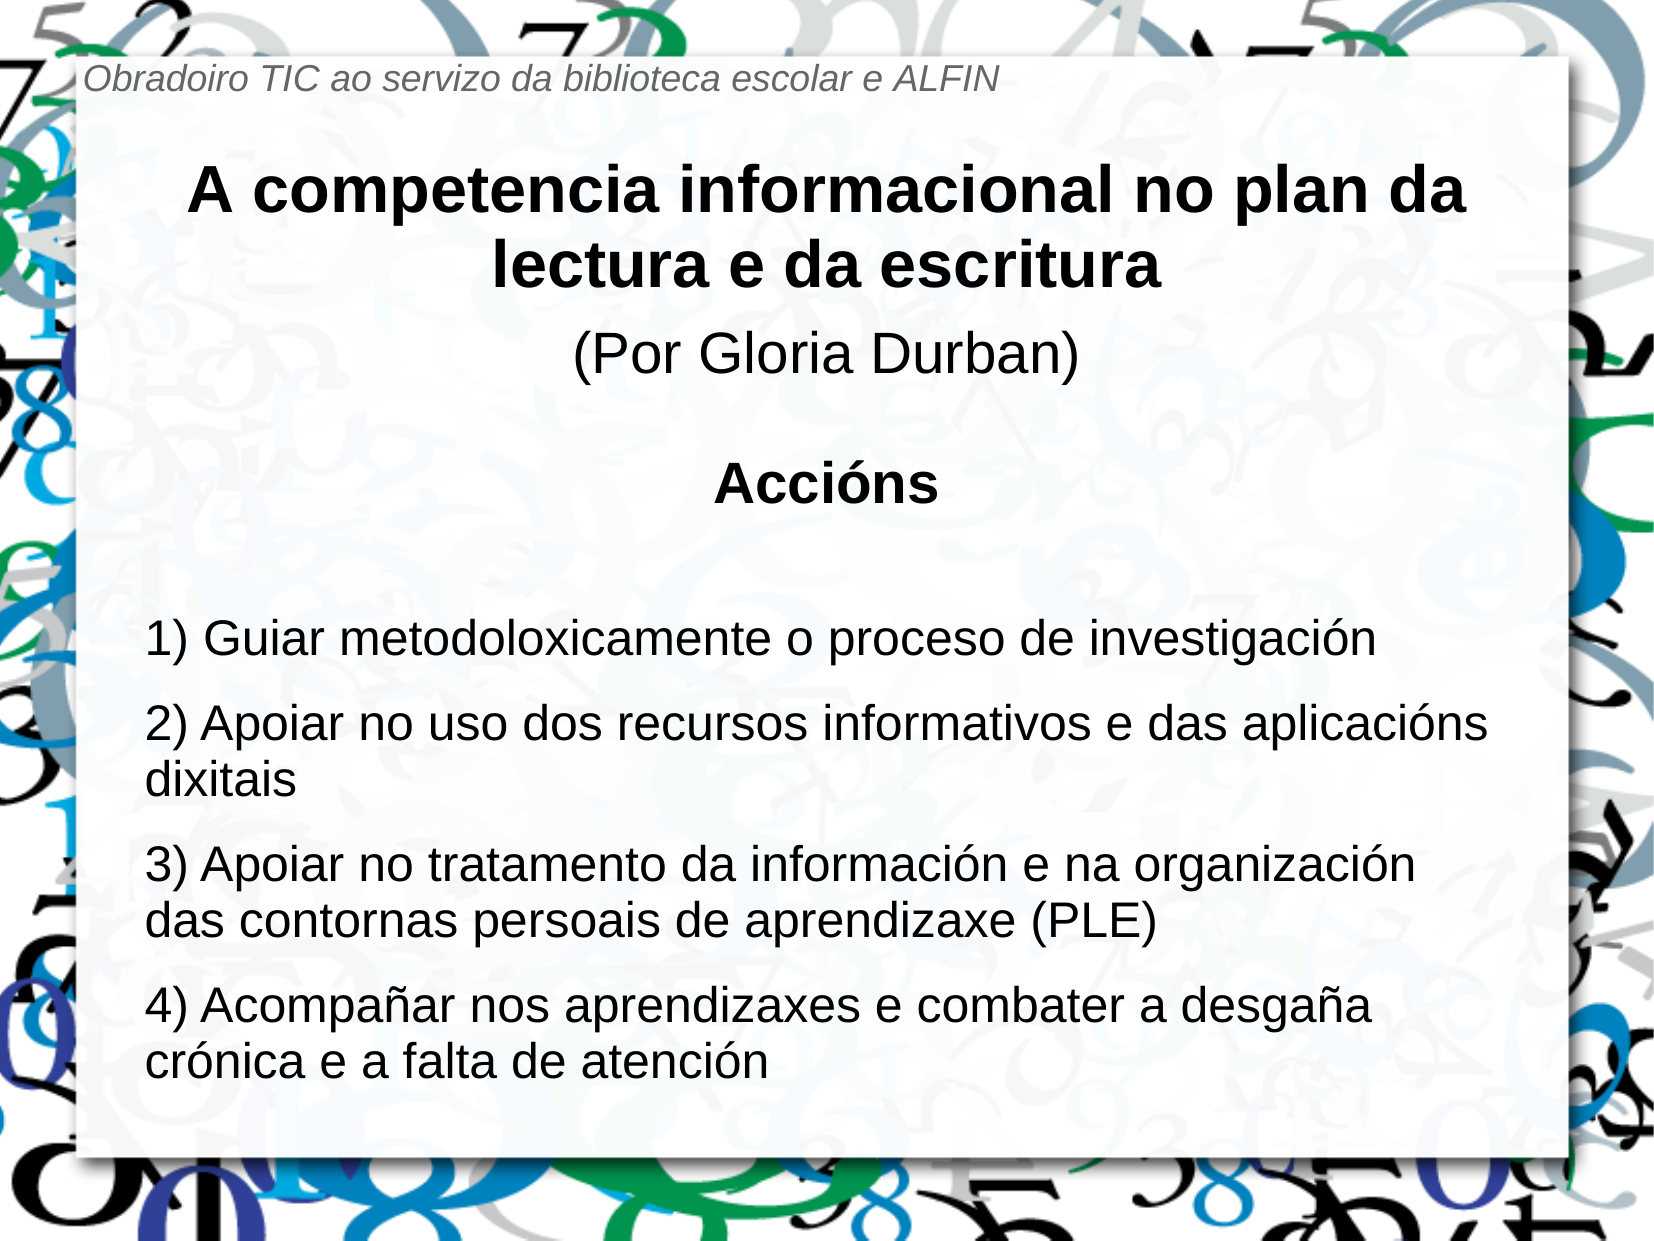

Obradoiro TIC ao servizo da biblioteca escolar e ALFIN
A competencia informacional no plan da lectura e da escritura
(Por Gloria Durban)
Accións
1) Guiar metodoloxicamente o proceso de investigación
2) Apoiar no uso dos recursos informativos e das aplicacións dixitais
3) Apoiar no tratamento da información e na organización das contornas persoais de aprendizaxe (PLE)
4) Acompañar nos aprendizaxes e combater a desgaña crónica e a falta de atención